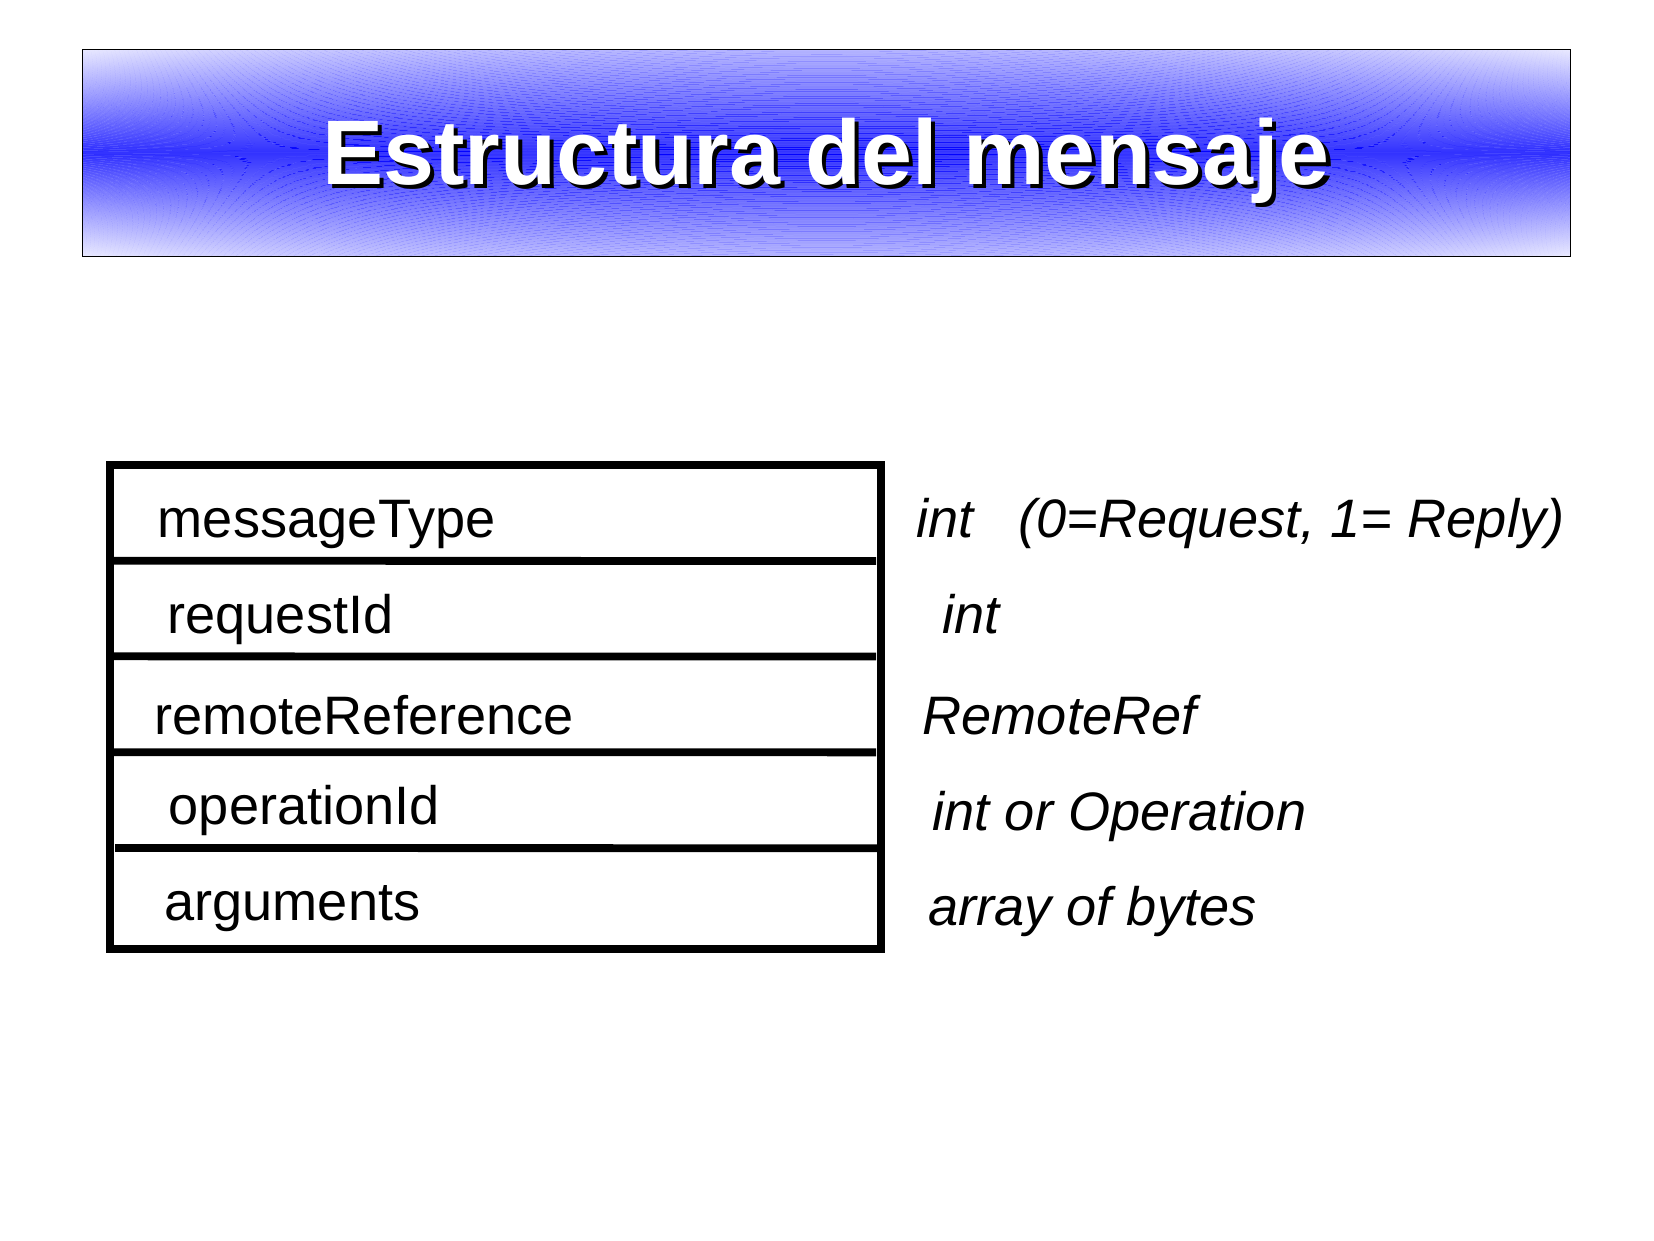

# Estructura del mensaje
messageType
int (0=Request, 1= Reply)
requestId
int
remoteReference
RemoteRef
operationId
int or Operation
arguments
array of bytes